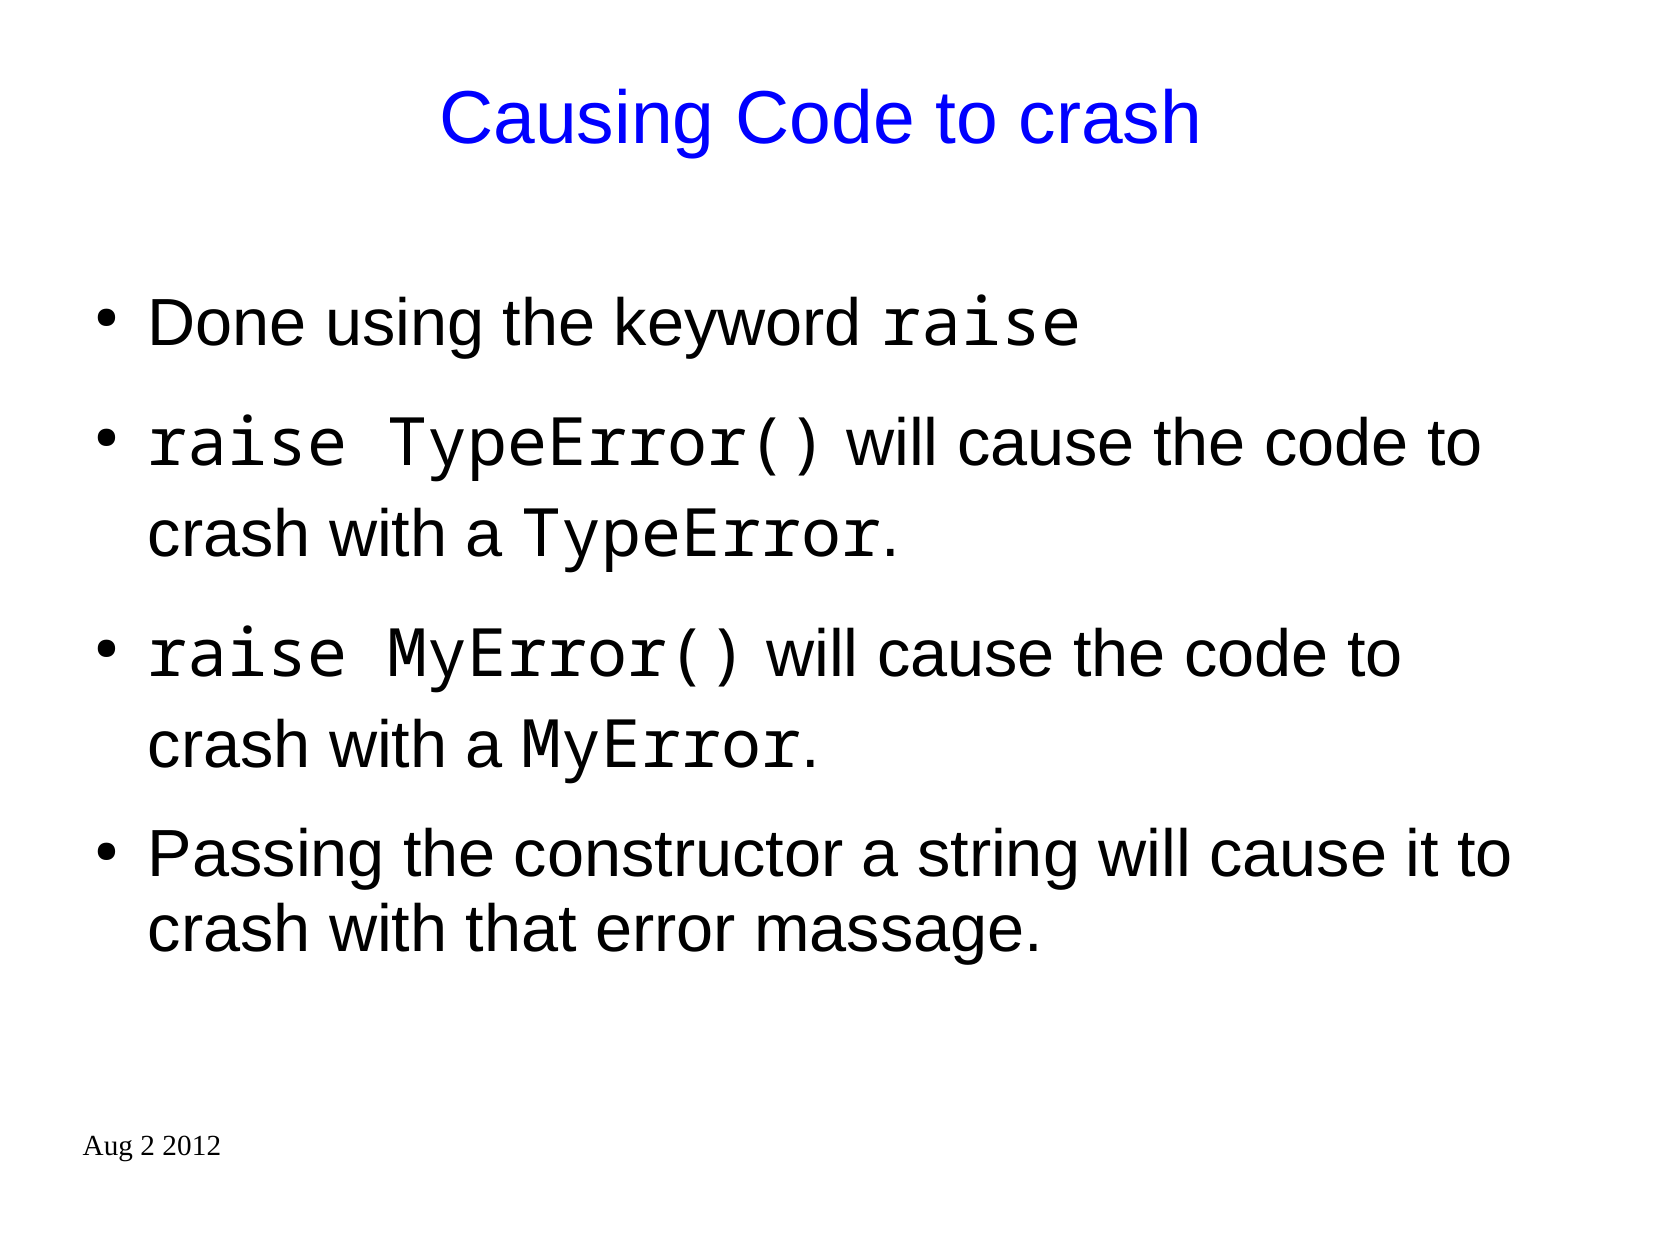

# Causing Code to crash
Done using the keyword raise
raise TypeError() will cause the code to crash with a TypeError.
raise MyError() will cause the code to crash with a MyError.
Passing the constructor a string will cause it to crash with that error massage.
Aug 2 2012